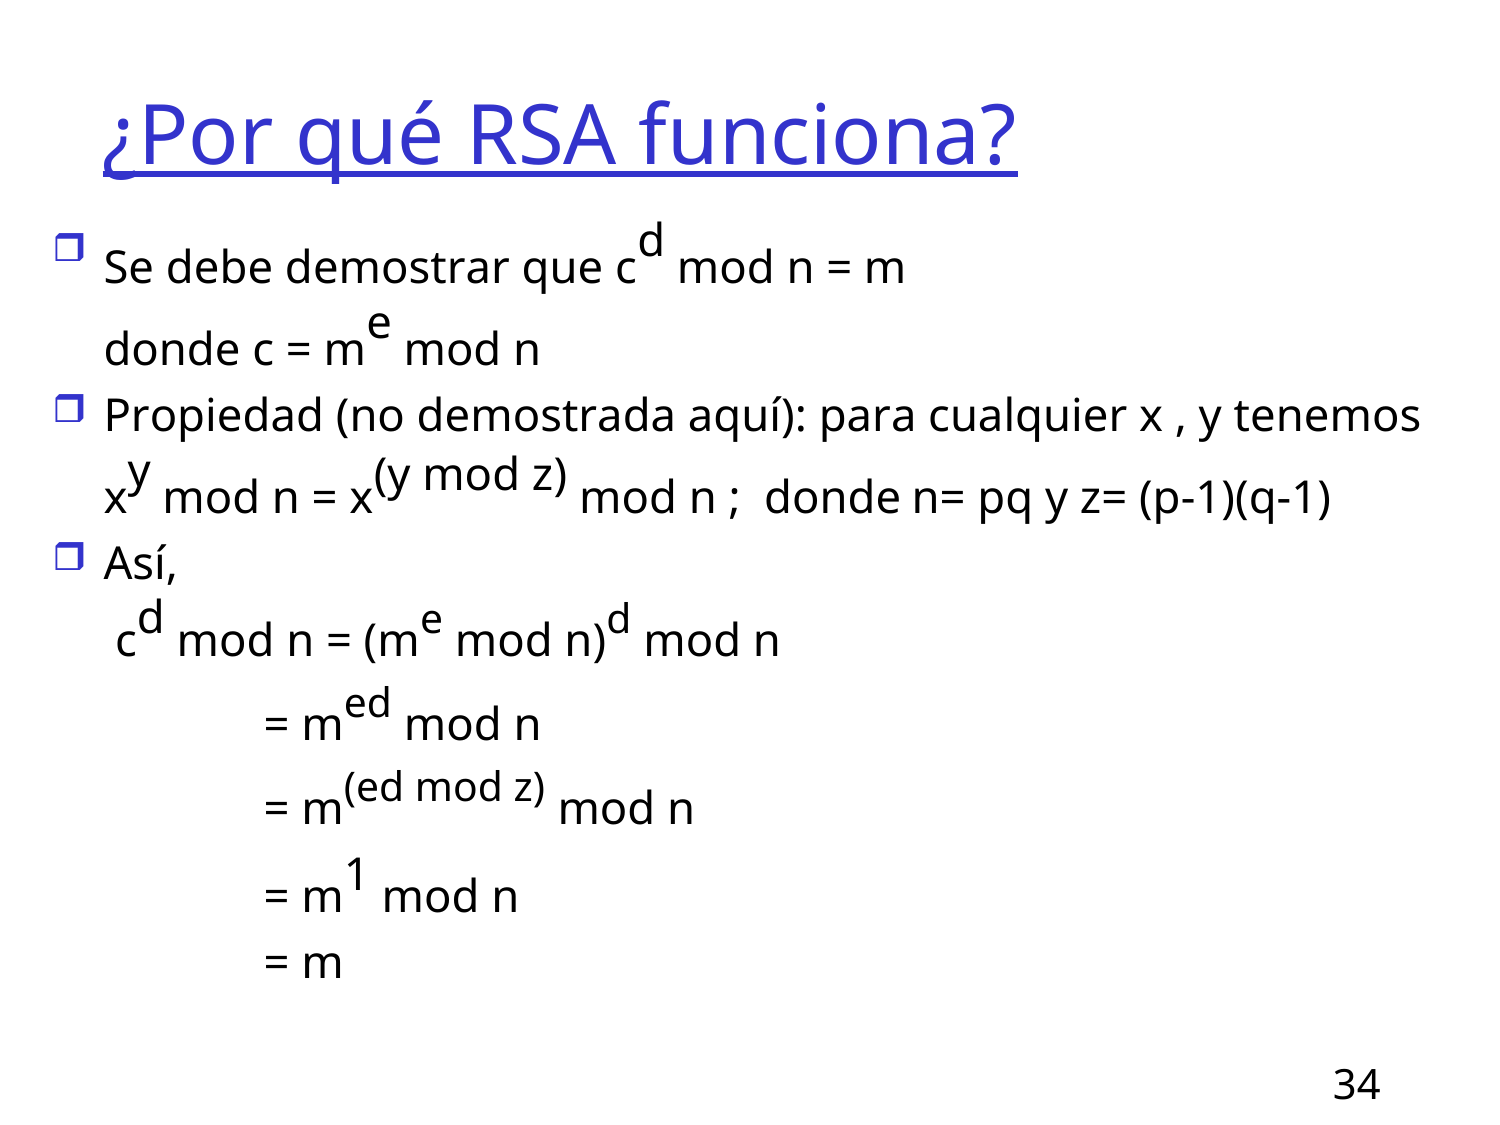

# ¿Por qué RSA funciona?
Se debe demostrar que cd mod n = m
donde c = me mod n
Propiedad (no demostrada aquí): para cualquier x , y tenemos
xy mod n = x(y mod z) mod n ; donde n= pq y z= (p-1)(q-1)
Así,
 cd mod n = (me mod n)d mod n
 = med mod n
 = m(ed mod z) mod n
 = m1 mod n
 = m
34